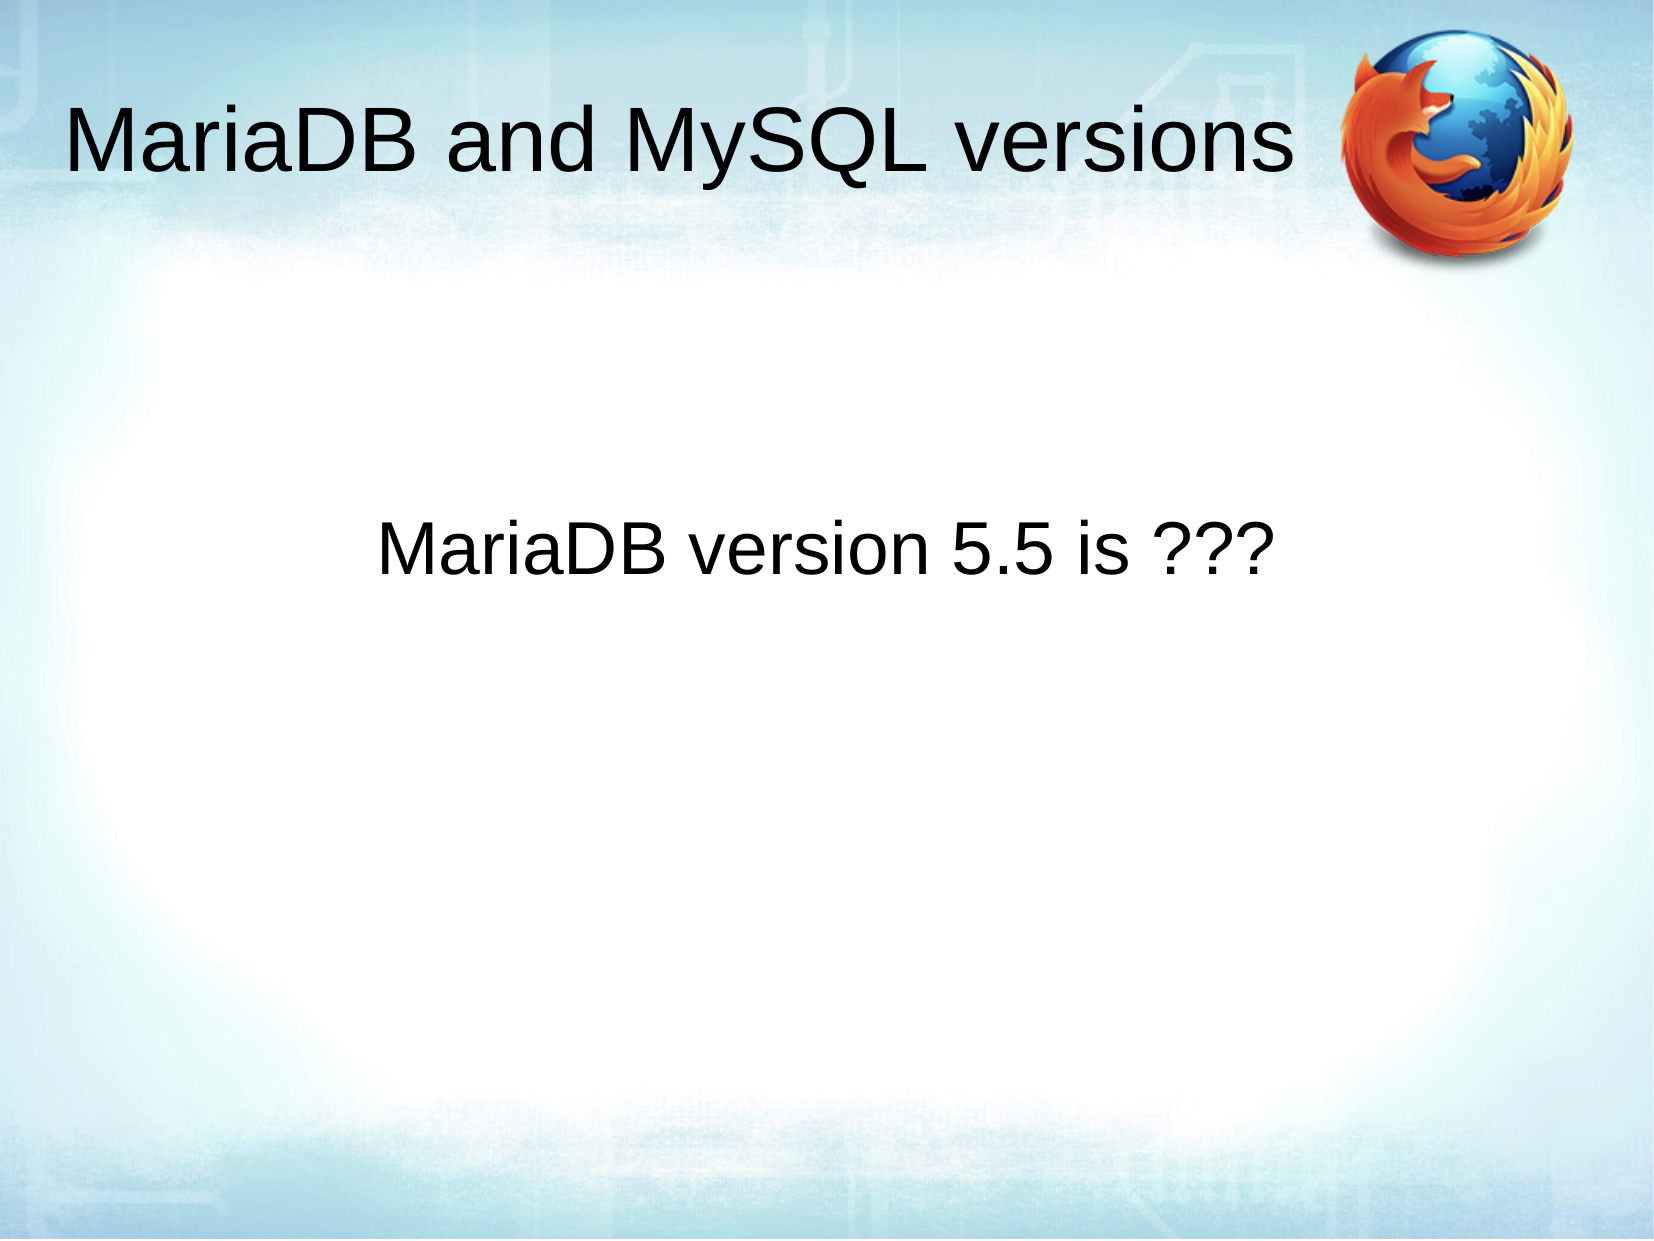

# MariaDB and MySQL versions
MariaDB version 5.5 is ???